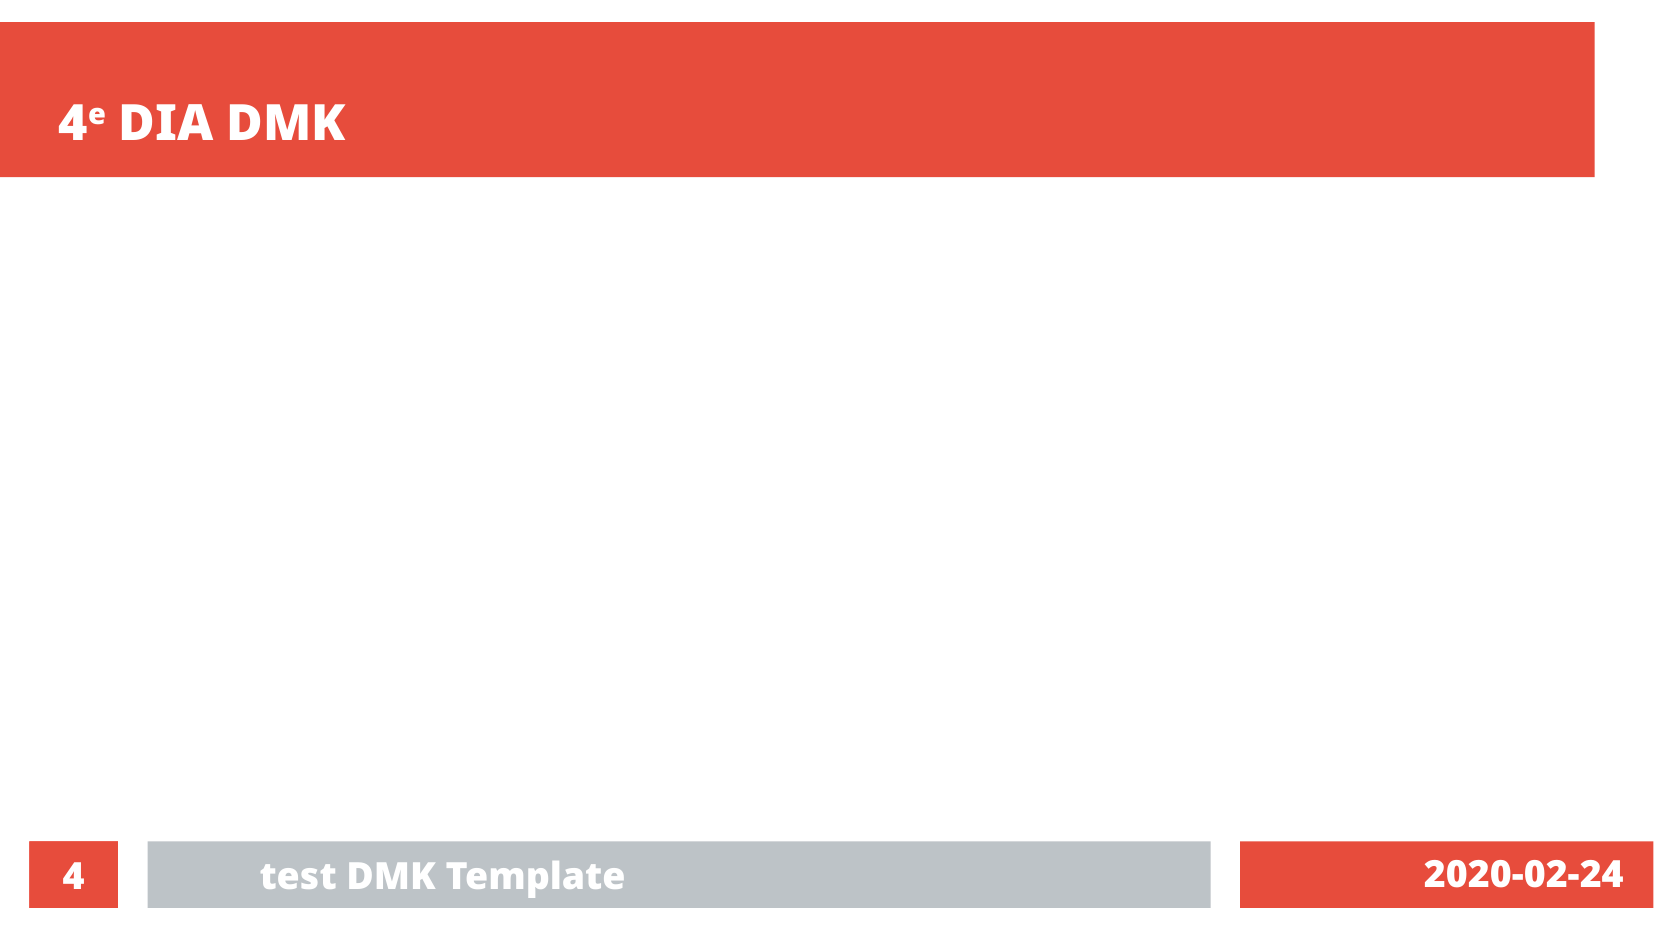

# 4e DIA DMK
4
test DMK Template
2020-02-24